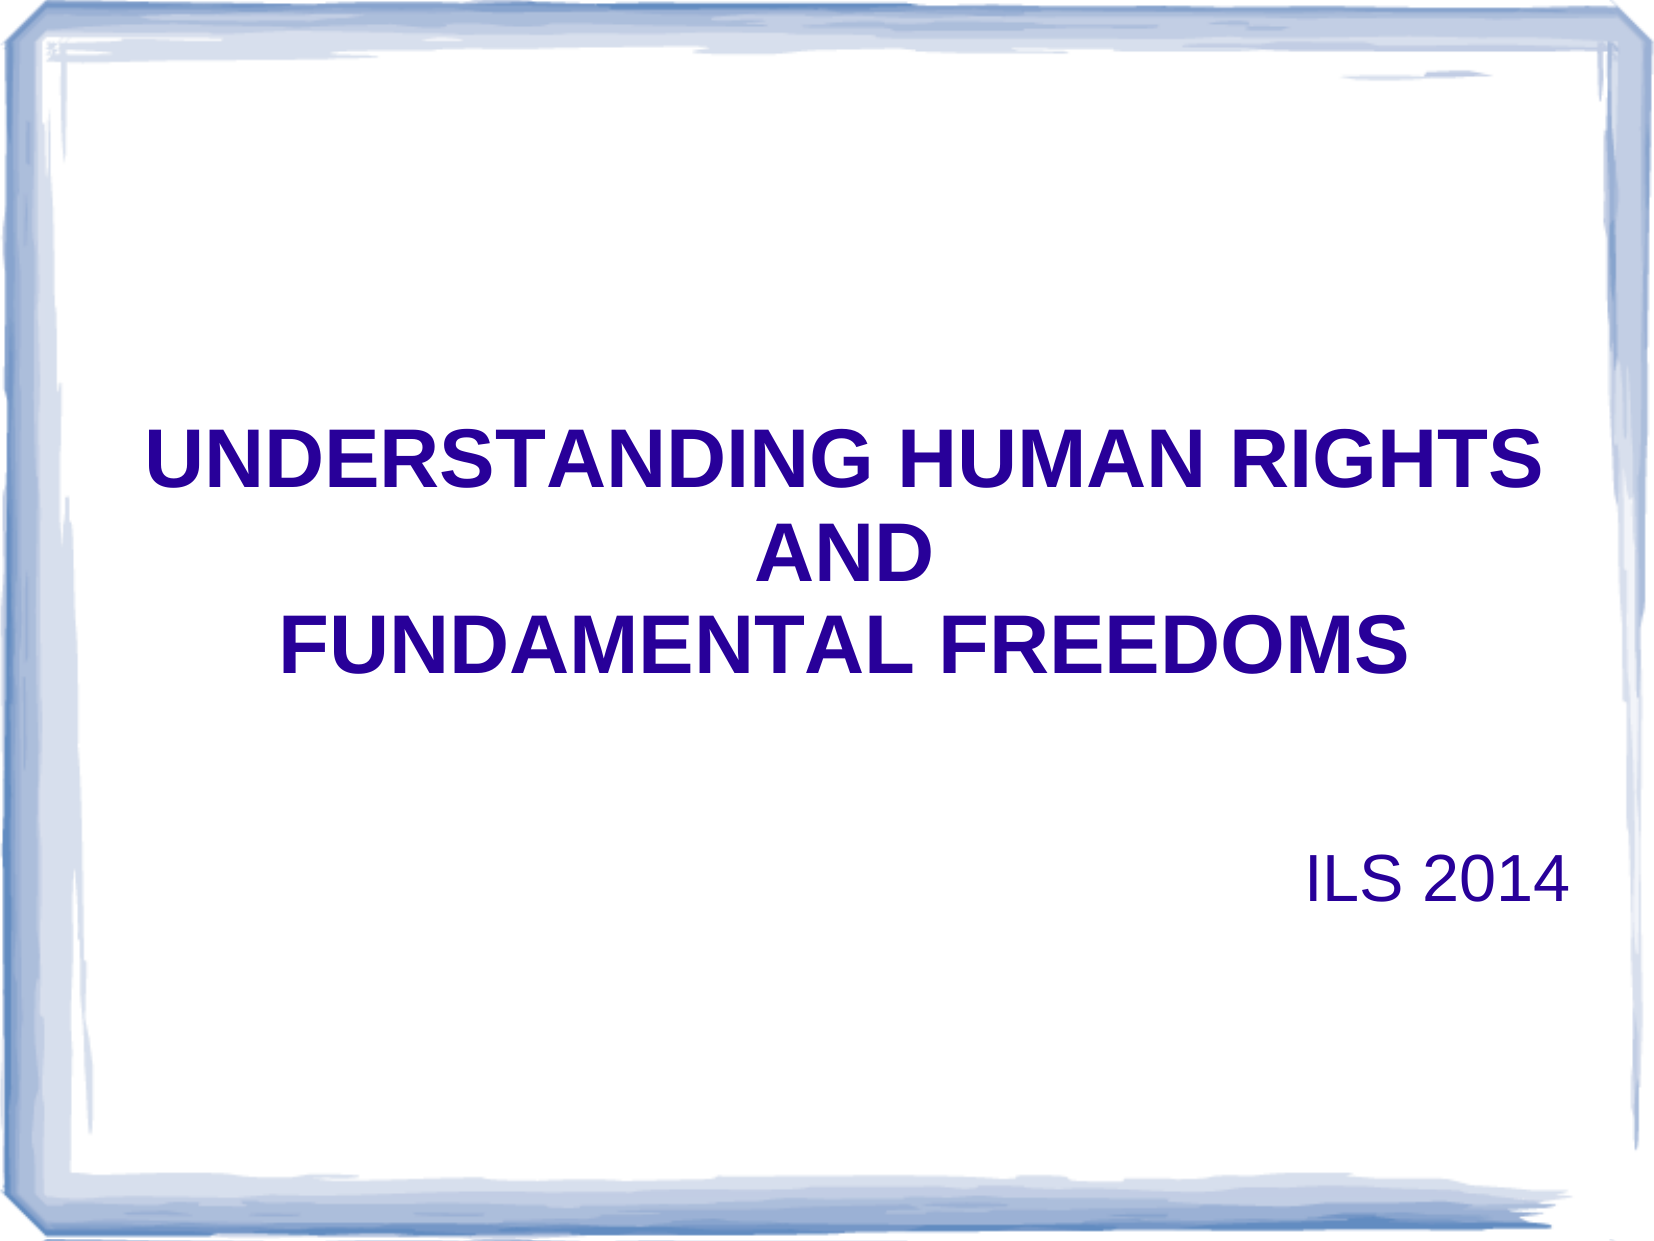

# UNDERSTANDING HUMAN RIGHTS
AND
FUNDAMENTAL FREEDOMS
ILS 2014